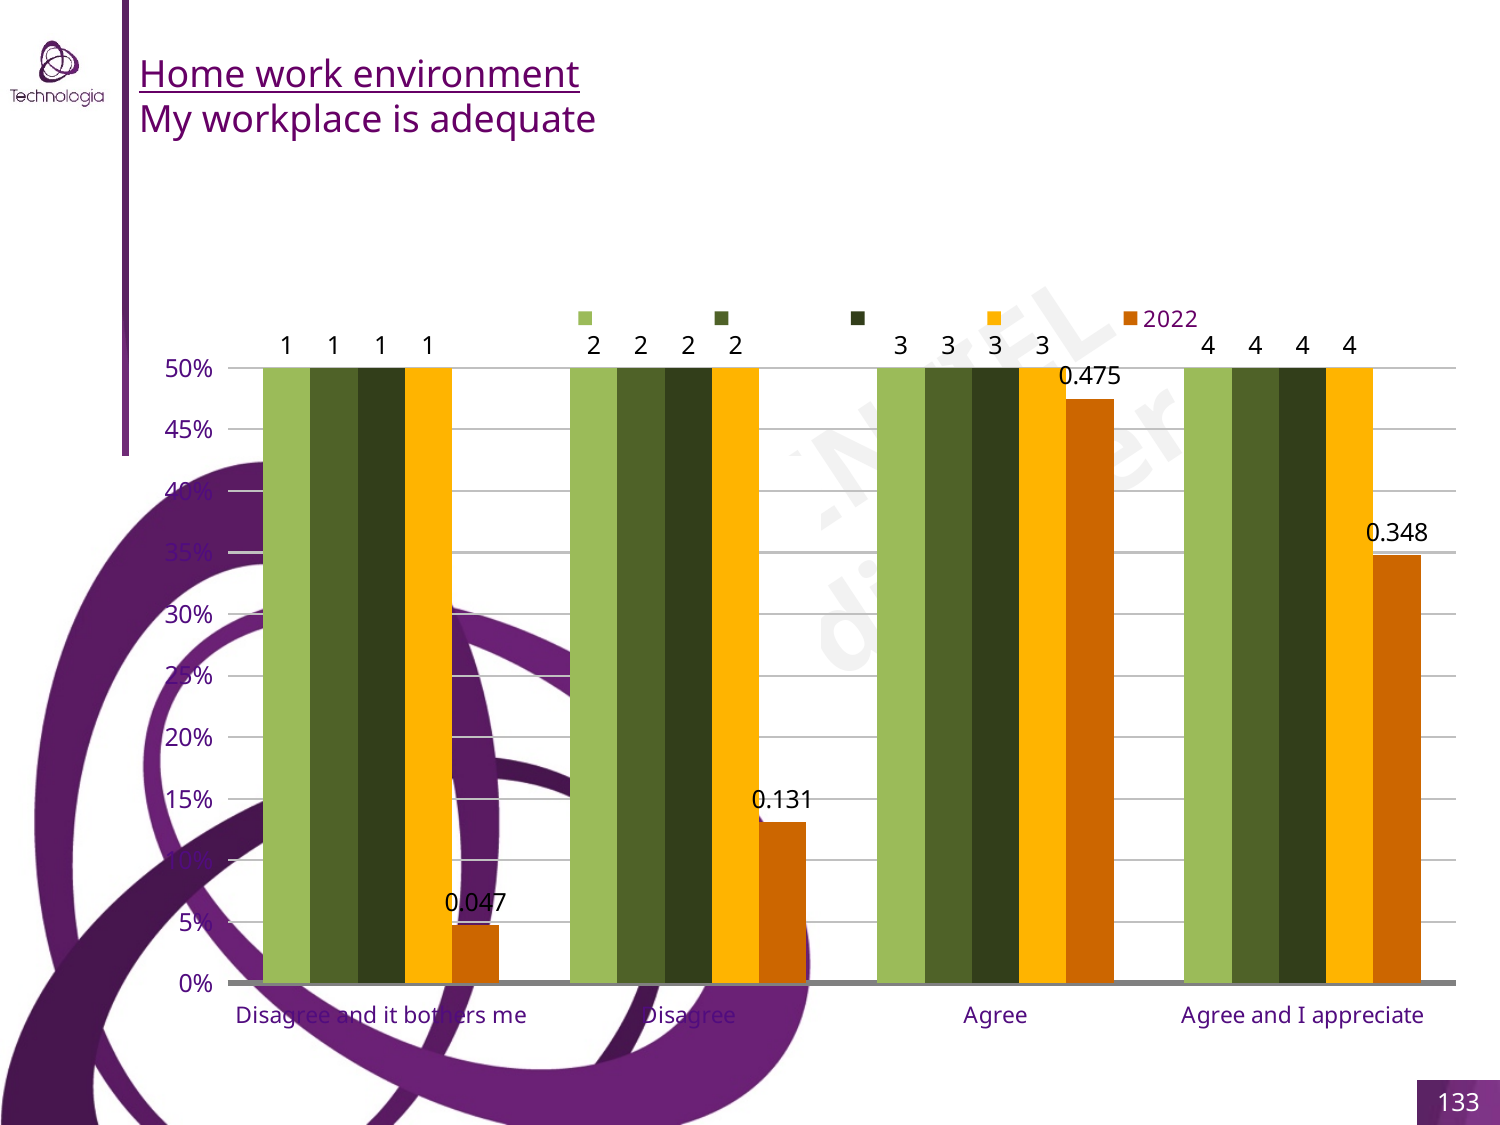

# Home work environment My workplace is adequate
[unsupported chart]